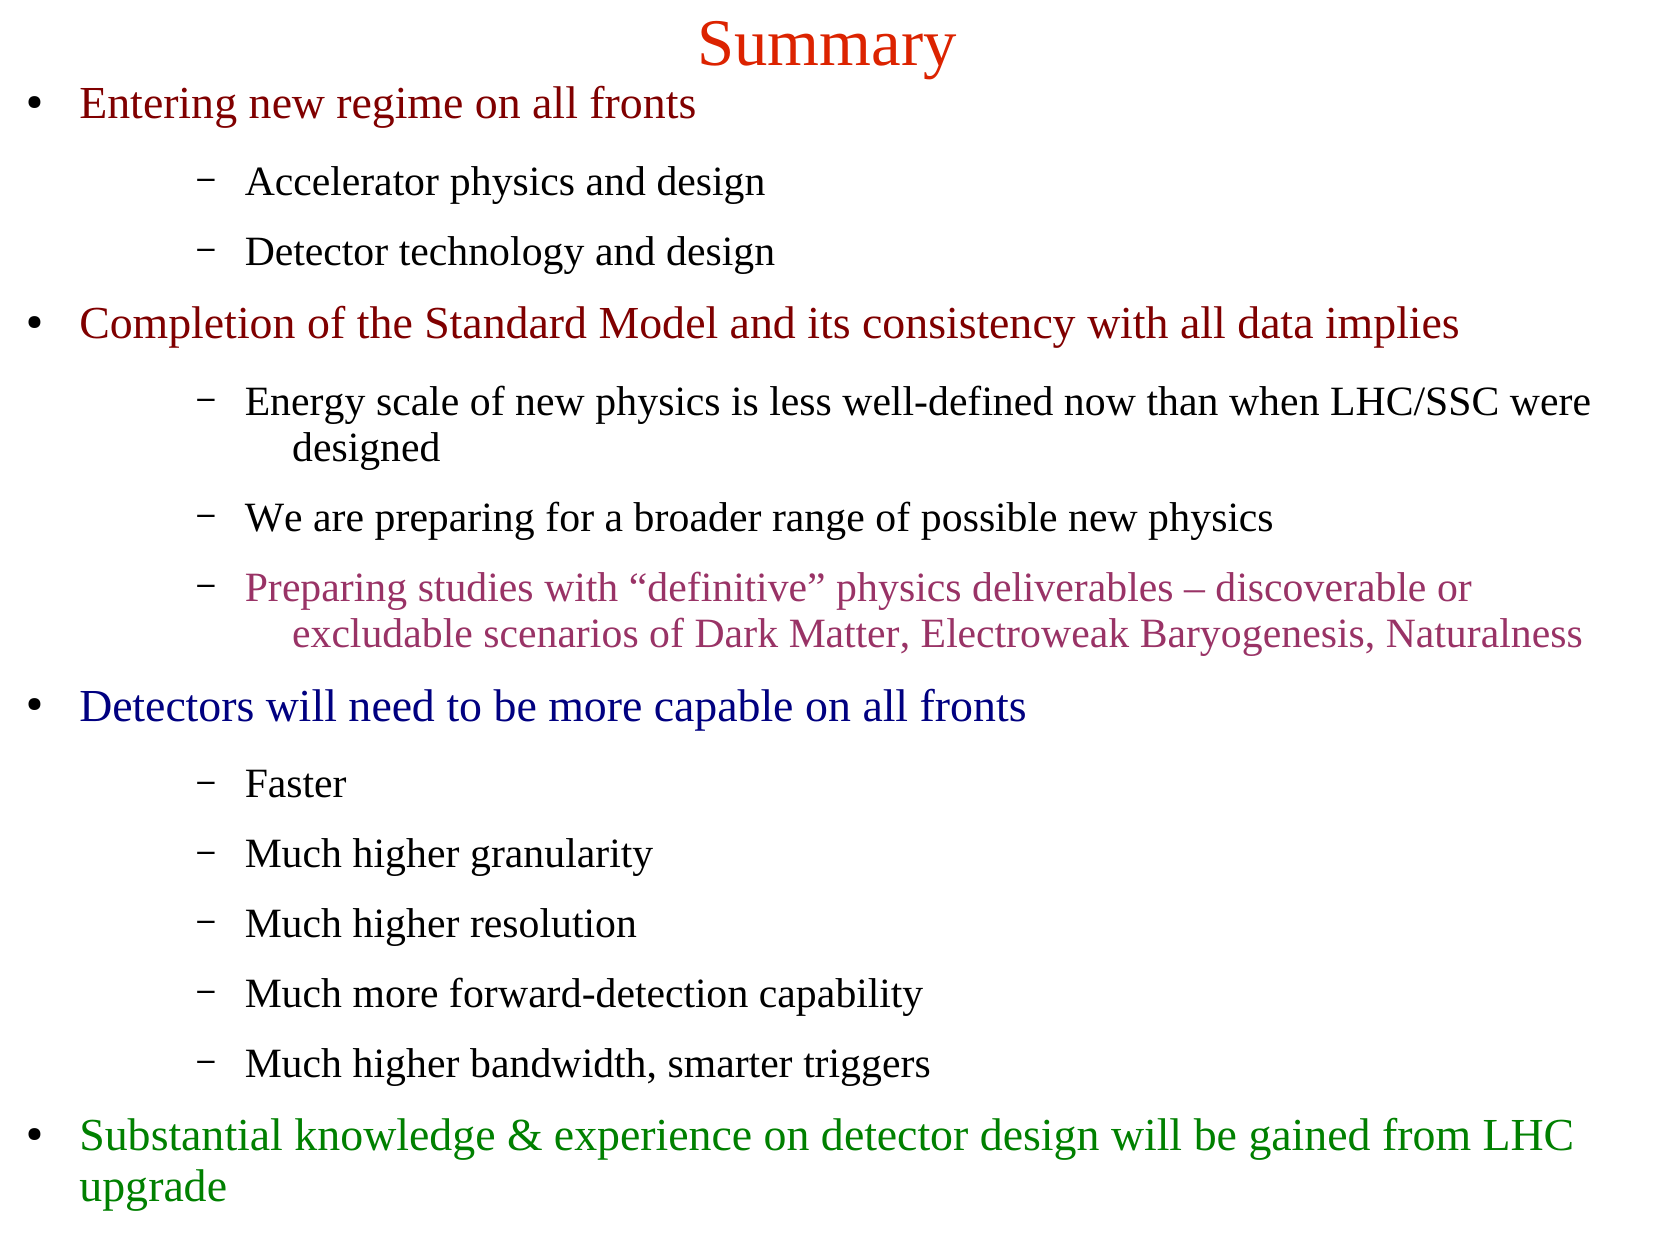

# Summary
Entering new regime on all fronts
Accelerator physics and design
Detector technology and design
Completion of the Standard Model and its consistency with all data implies
Energy scale of new physics is less well-defined now than when LHC/SSC were designed
We are preparing for a broader range of possible new physics
Preparing studies with “definitive” physics deliverables – discoverable or excludable scenarios of Dark Matter, Electroweak Baryogenesis, Naturalness
Detectors will need to be more capable on all fronts
Faster
Much higher granularity
Much higher resolution
Much more forward-detection capability
Much higher bandwidth, smarter triggers
Substantial knowledge & experience on detector design will be gained from LHC upgrade